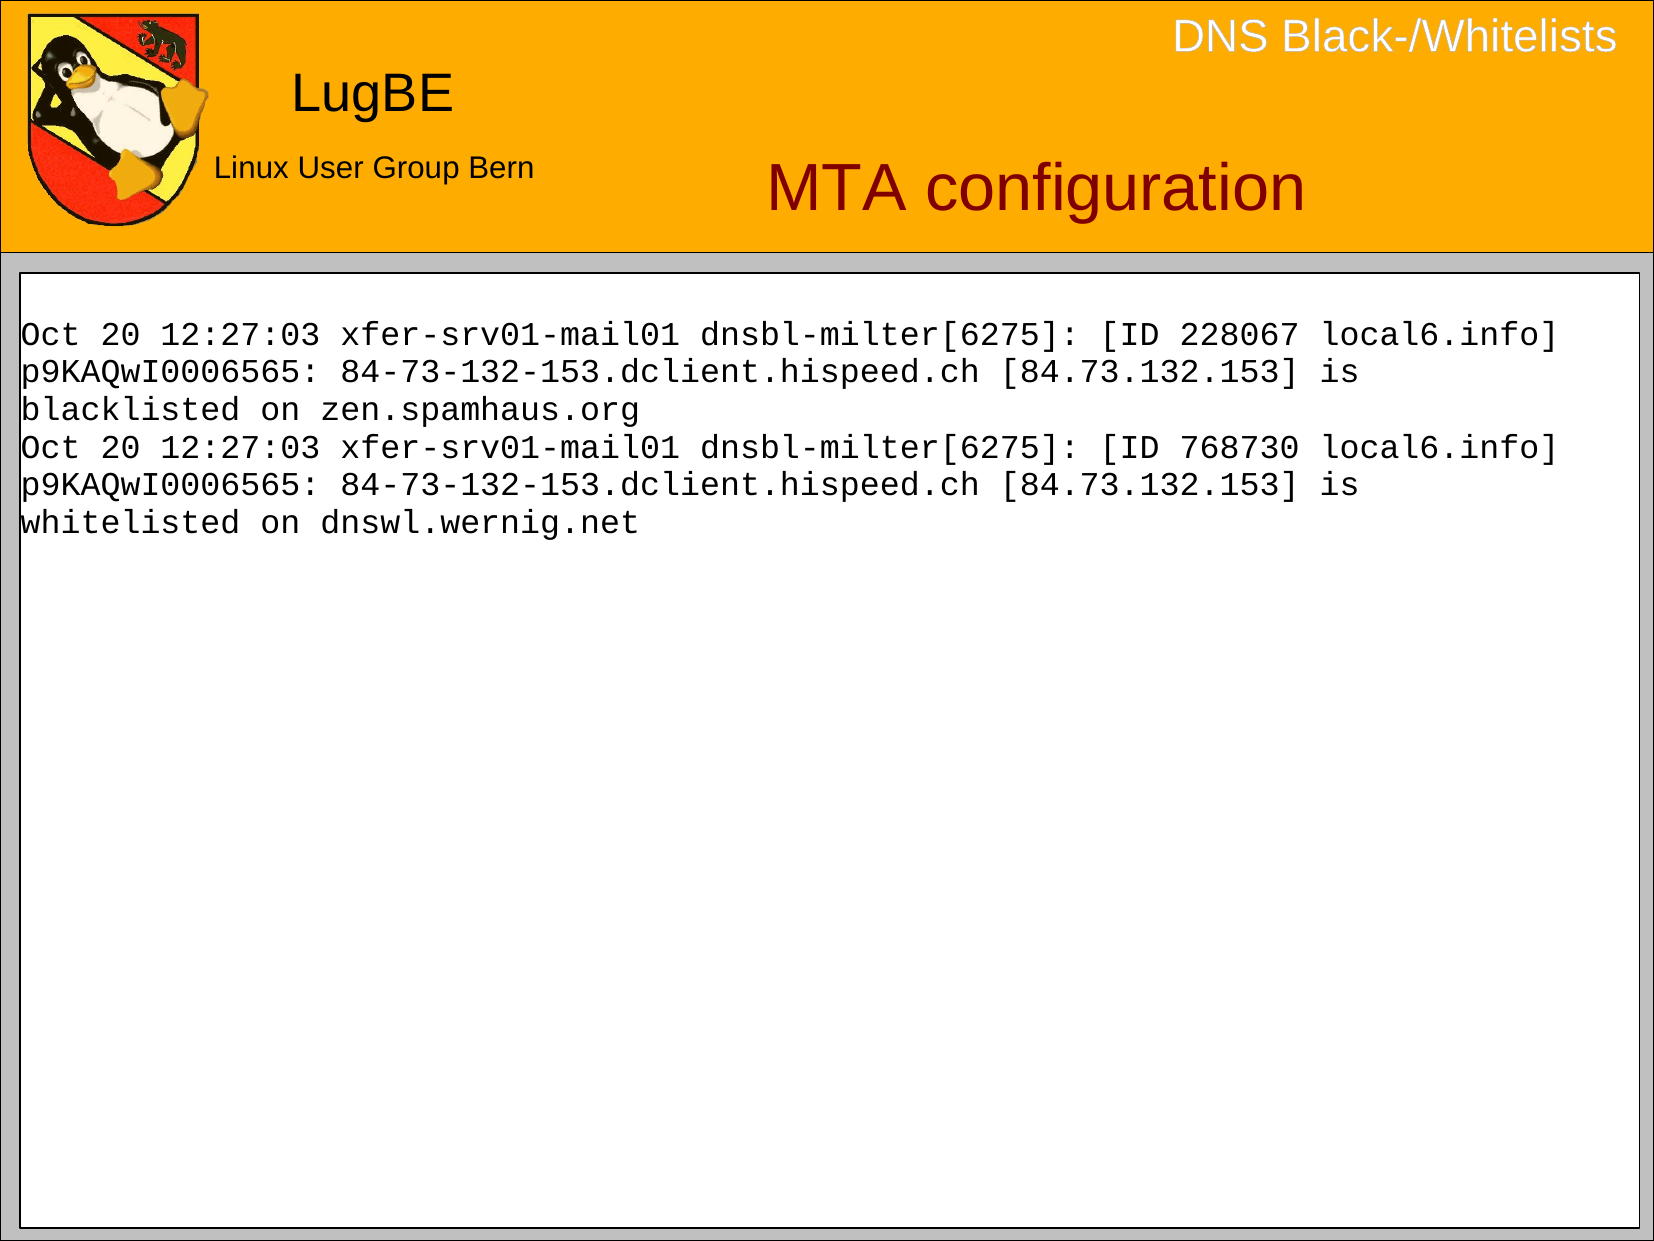

MTA configuration
Oct 20 12:27:03 xfer-srv01-mail01 dnsbl-milter[6275]: [ID 228067 local6.info]
p9KAQwI0006565: 84-73-132-153.dclient.hispeed.ch [84.73.132.153] is
blacklisted on zen.spamhaus.org
Oct 20 12:27:03 xfer-srv01-mail01 dnsbl-milter[6275]: [ID 768730 local6.info]
p9KAQwI0006565: 84-73-132-153.dclient.hispeed.ch [84.73.132.153] is
whitelisted on dnswl.wernig.net